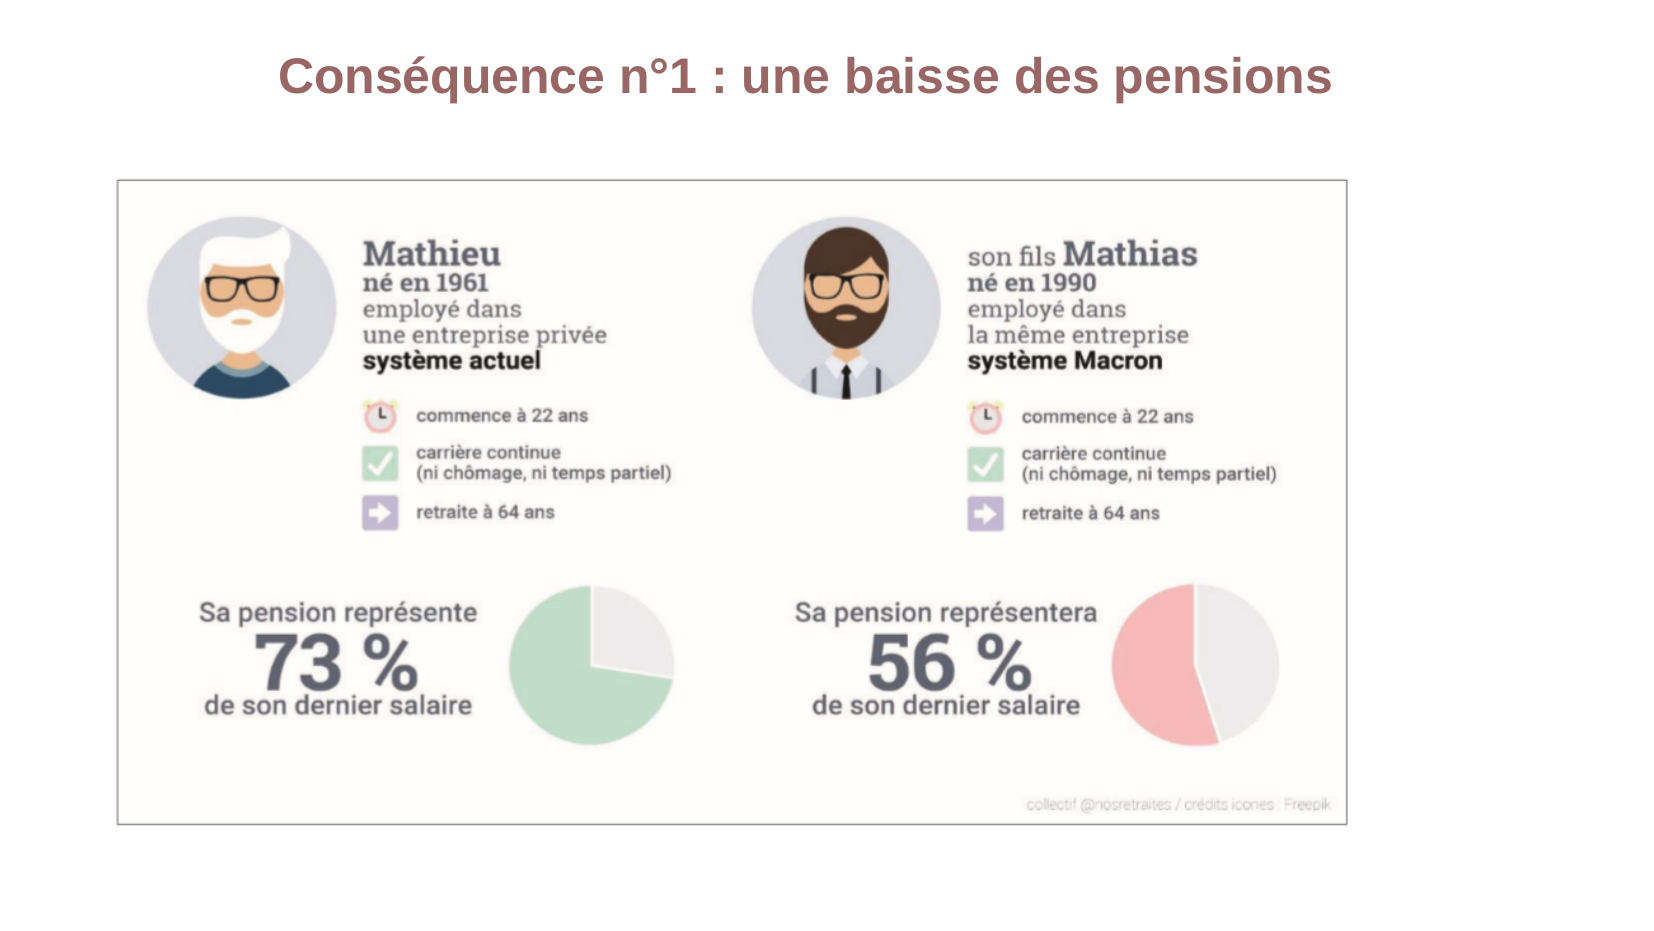

# Conséquence n°1 : une baisse des pensions